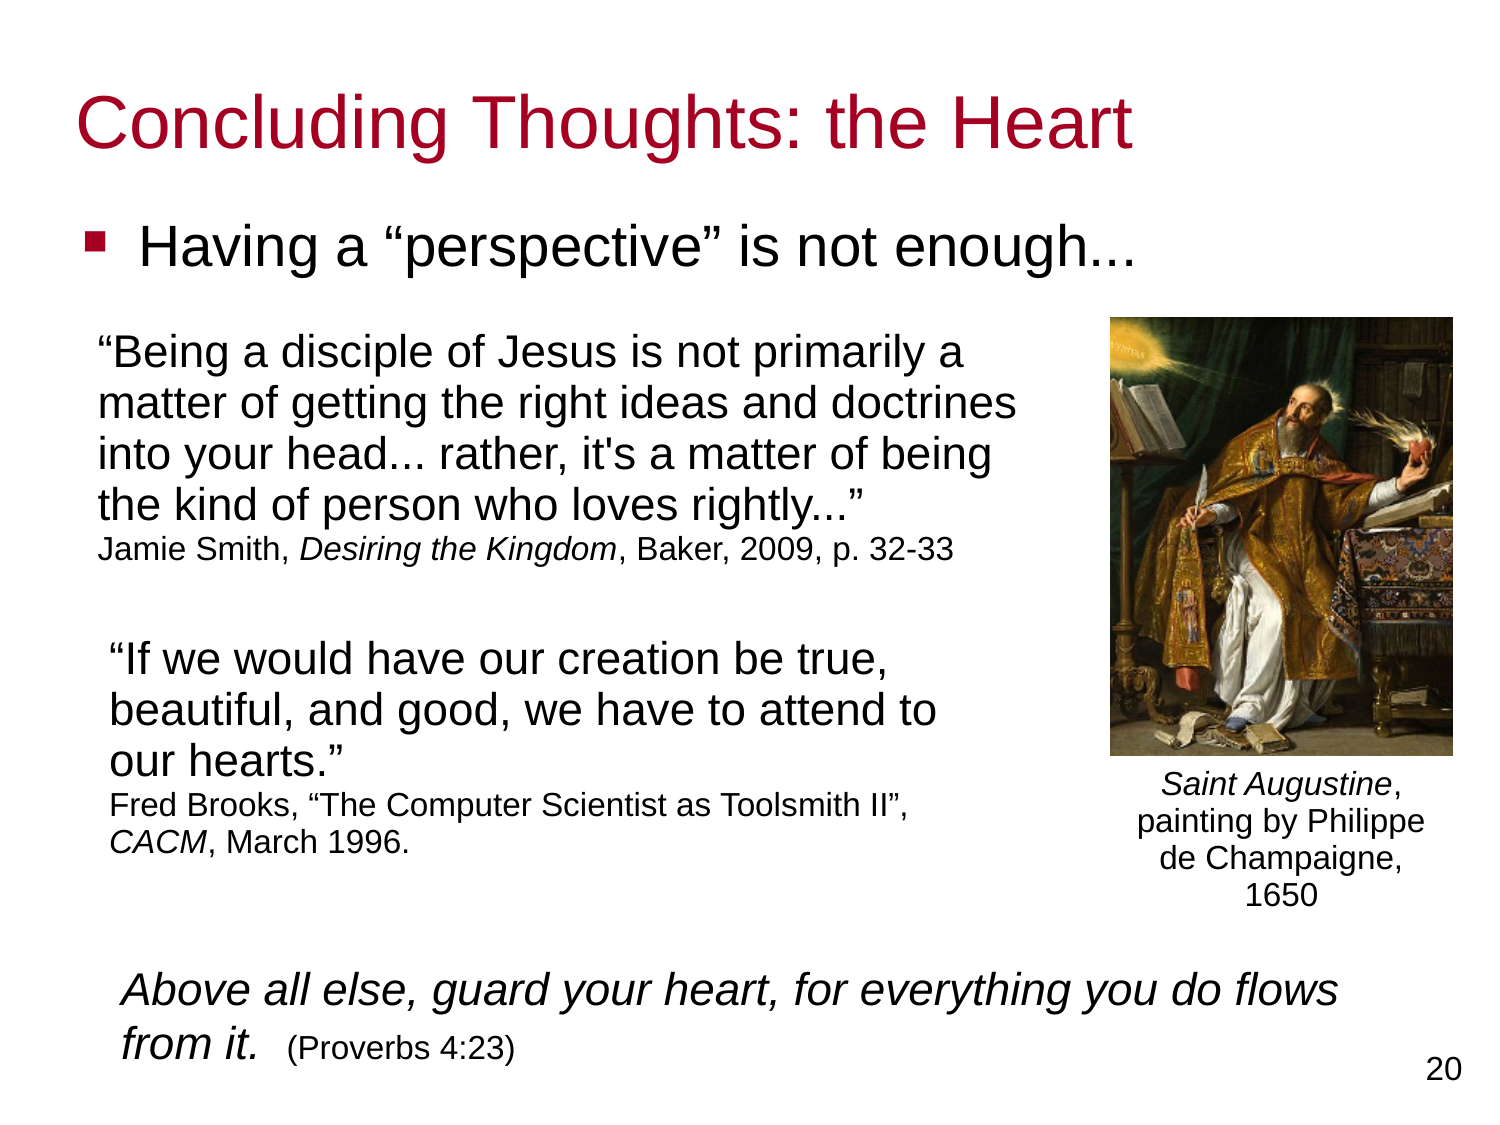

Concluding Thoughts: the Heart
# Having a “perspective” is not enough...
“Being a disciple of Jesus is not primarily a matter of getting the right ideas and doctrines into your head... rather, it's a matter of being the kind of person who loves rightly...”
Jamie Smith, Desiring the Kingdom, Baker, 2009, p. 32-33
“If we would have our creation be true, beautiful, and good, we have to attend to our hearts.”
Fred Brooks, “The Computer Scientist as Toolsmith II”, CACM, March 1996.
Saint Augustine, painting by Philippe de Champaigne, 1650
Above all else, guard your heart, for everything you do flows from it. (Proverbs 4:23)
20